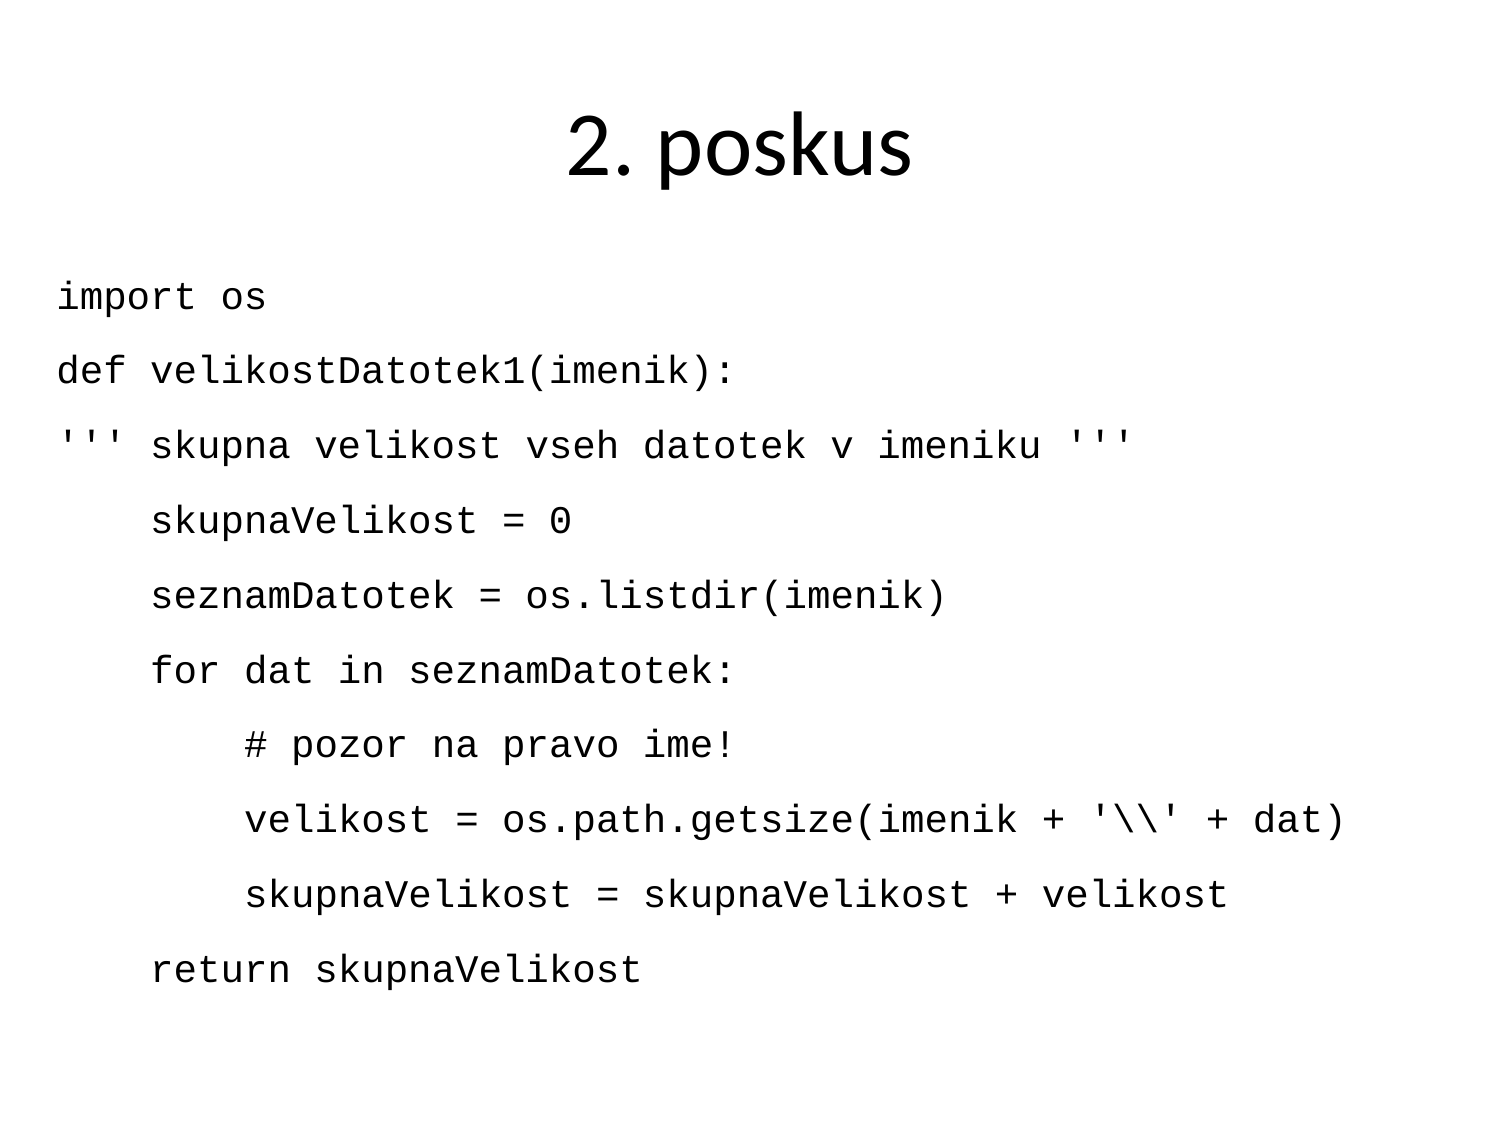

# 2. poskus
import os
def velikostDatotek1(imenik):
''' skupna velikost vseh datotek v imeniku '''
 skupnaVelikost = 0
 seznamDatotek = os.listdir(imenik)
 for dat in seznamDatotek:
 # pozor na pravo ime!
 velikost = os.path.getsize(imenik + '\\' + dat)
 skupnaVelikost = skupnaVelikost + velikost
 return skupnaVelikost